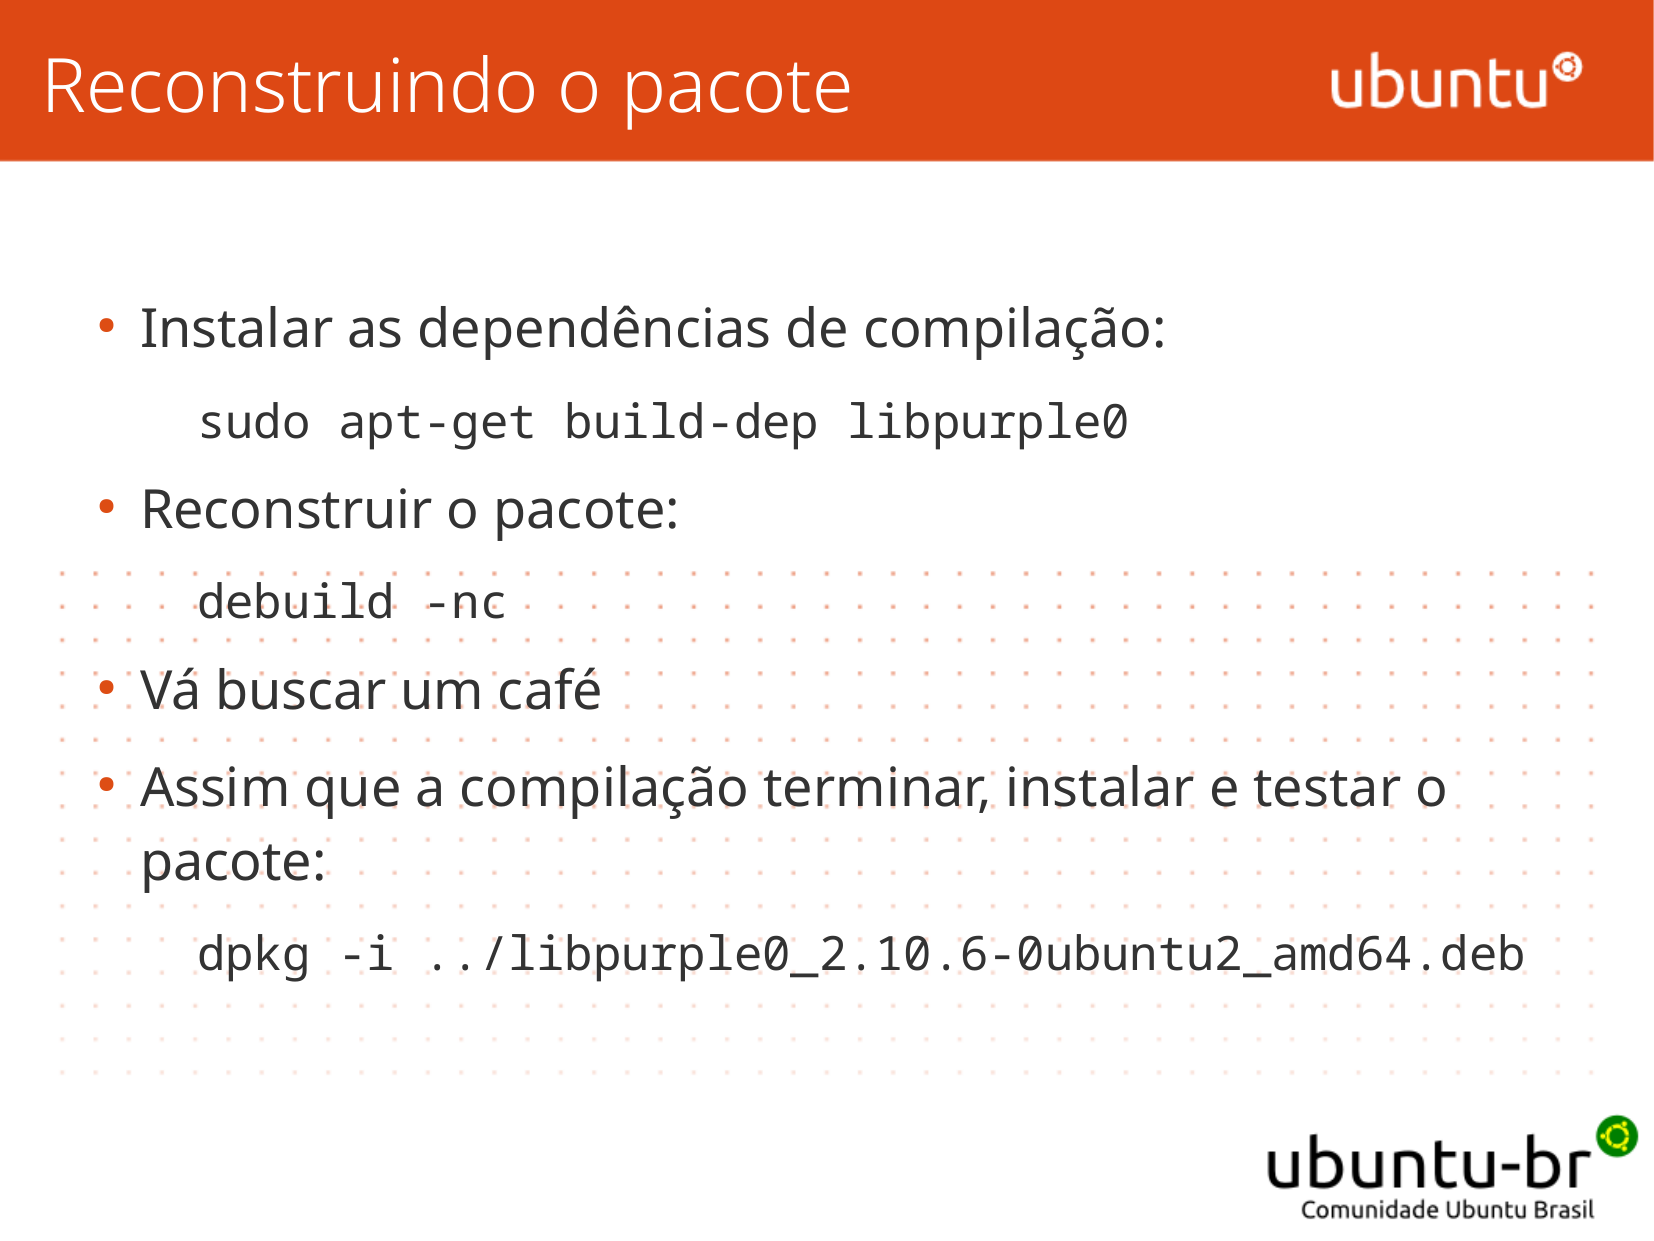

# Reconstruindo o pacote
Instalar as dependências de compilação:
sudo apt-get build-dep libpurple0
Reconstruir o pacote:
debuild -nc
Vá buscar um café
Assim que a compilação terminar, instalar e testar o pacote:
dpkg -i ../libpurple0_2.10.6-0ubuntu2_amd64.deb